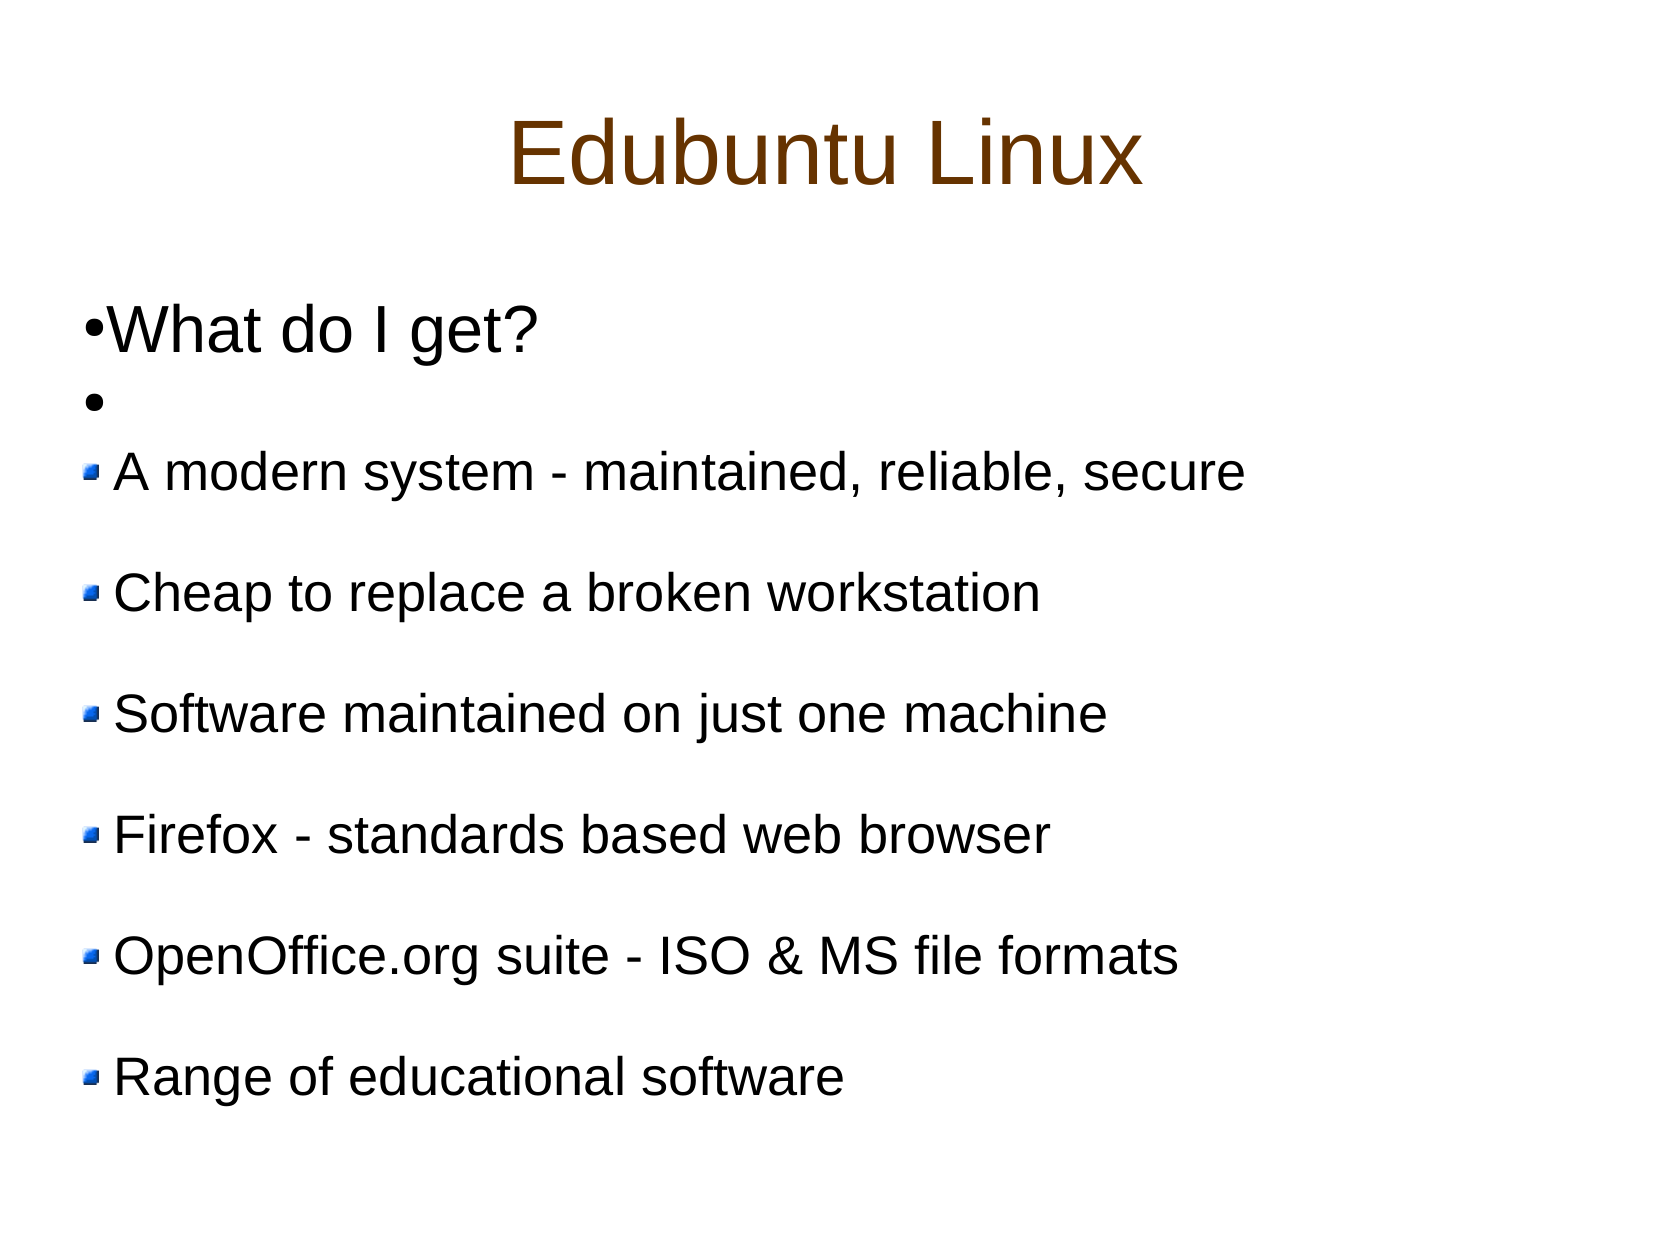

# Edubuntu Linux
What do I get?
 A modern system - maintained, reliable, secure
 Cheap to replace a broken workstation
 Software maintained on just one machine
 Firefox - standards based web browser
 OpenOffice.org suite - ISO & MS file formats
 Range of educational software